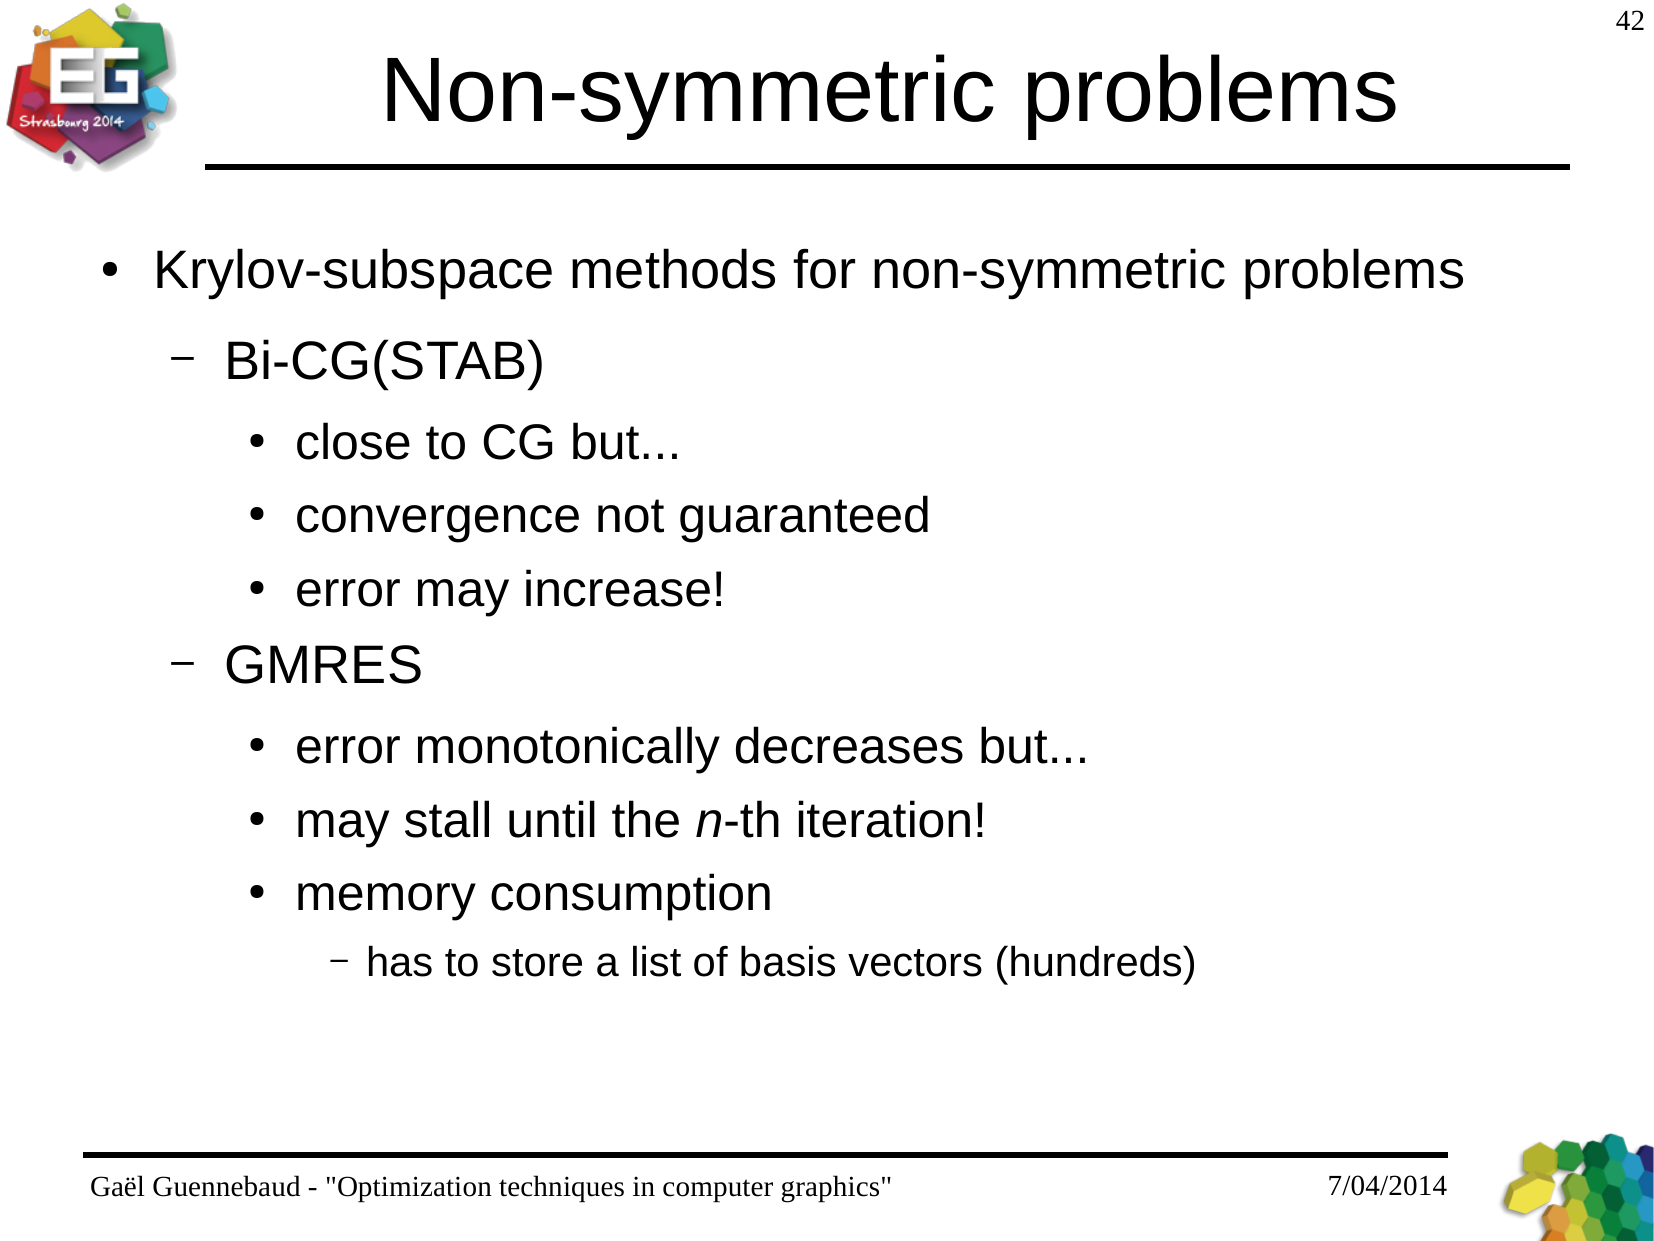

42
# Non-symmetric problems
Krylov-subspace methods for non-symmetric problems
Bi-CG(STAB)
close to CG but...
convergence not guaranteed
error may increase!
GMRES
error monotonically decreases but...
may stall until the n-th iteration!
memory consumption
has to store a list of basis vectors (hundreds)
7/04/2014
Gaël Guennebaud - "Optimization techniques in computer graphics"